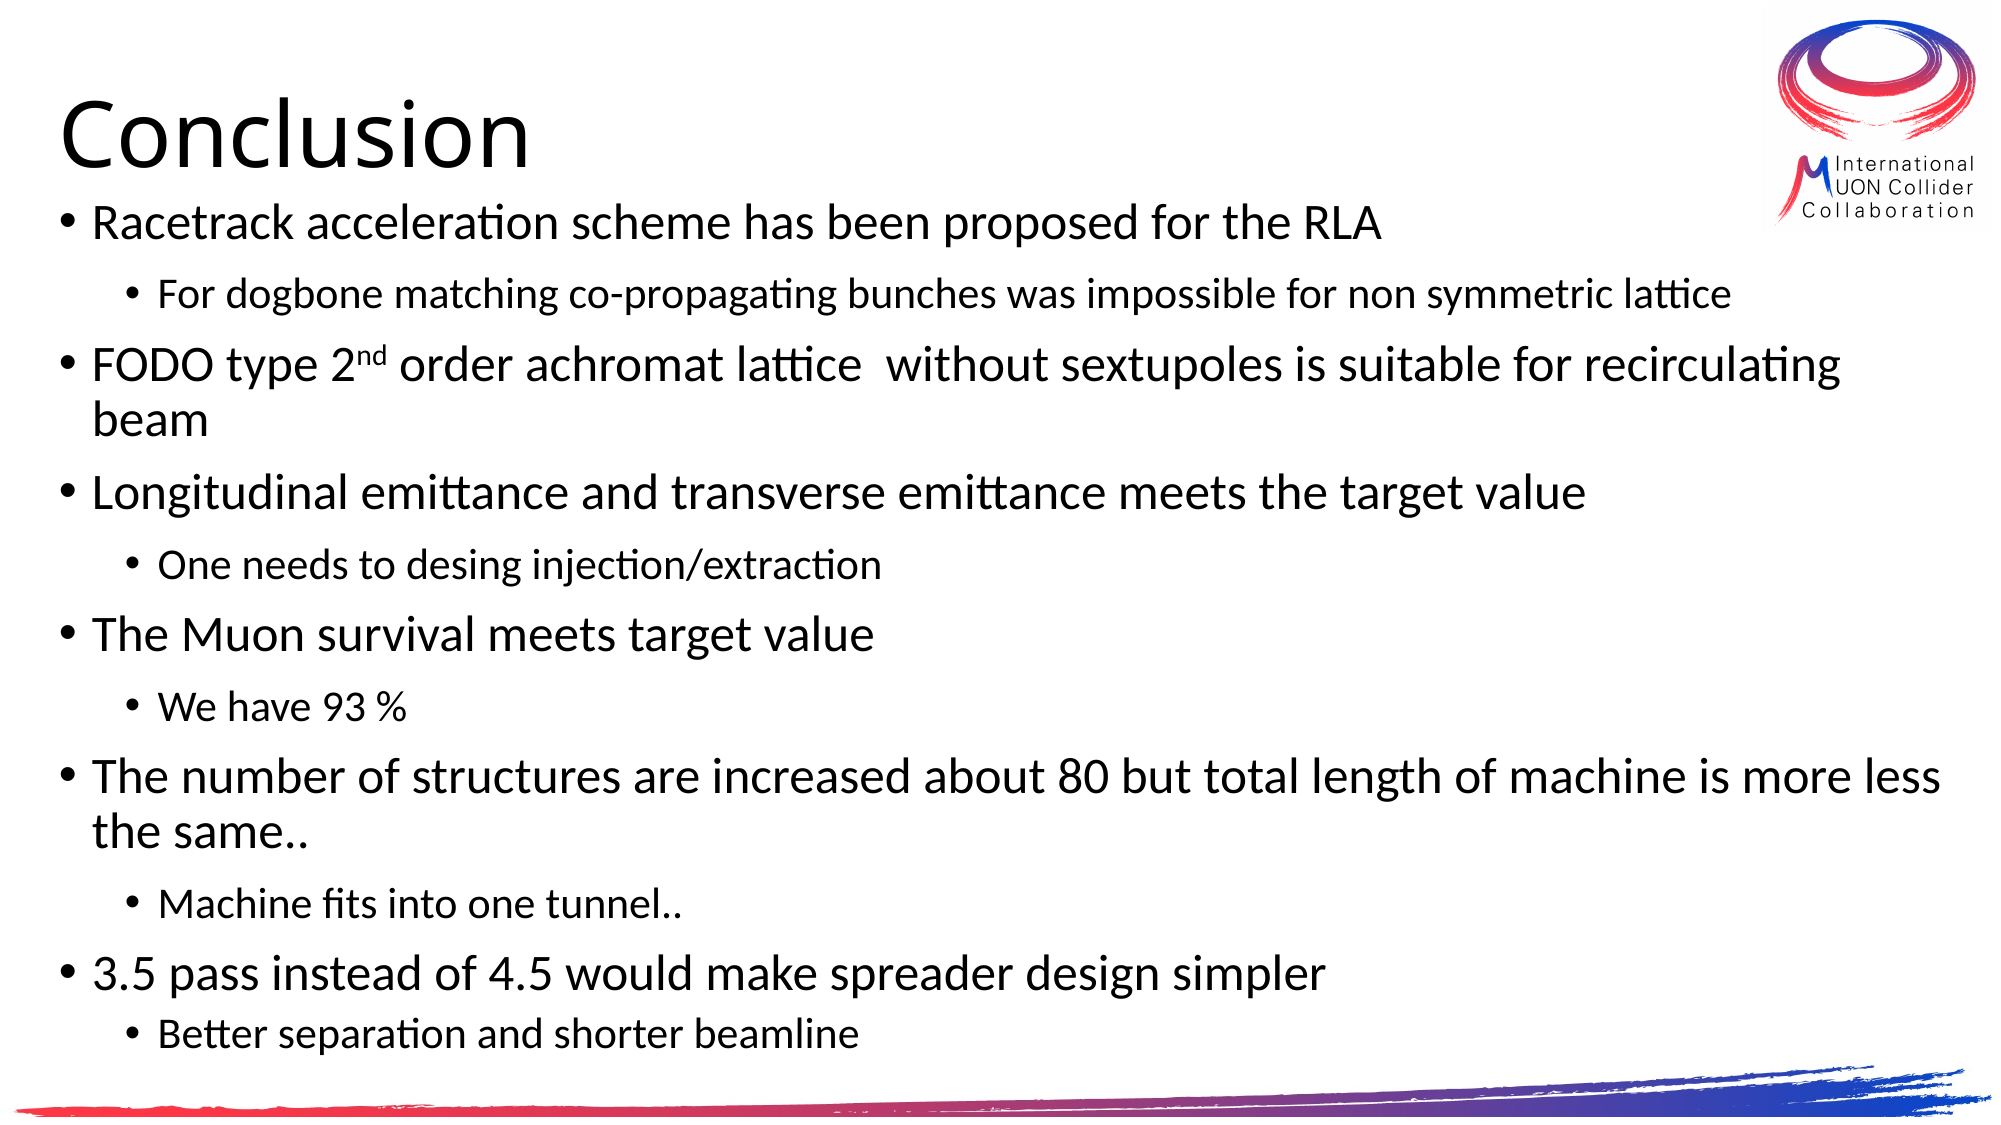

# Conclusion
Racetrack acceleration scheme has been proposed for the RLA
For dogbone matching co-propagating bunches was impossible for non symmetric lattice
FODO type 2nd order achromat lattice without sextupoles is suitable for recirculating beam
Longitudinal emittance and transverse emittance meets the target value
One needs to desing injection/extraction
The Muon survival meets target value
We have 93 %
The number of structures are increased about 80 but total length of machine is more less the same..
Machine fits into one tunnel..
3.5 pass instead of 4.5 would make spreader design simpler
Better separation and shorter beamline